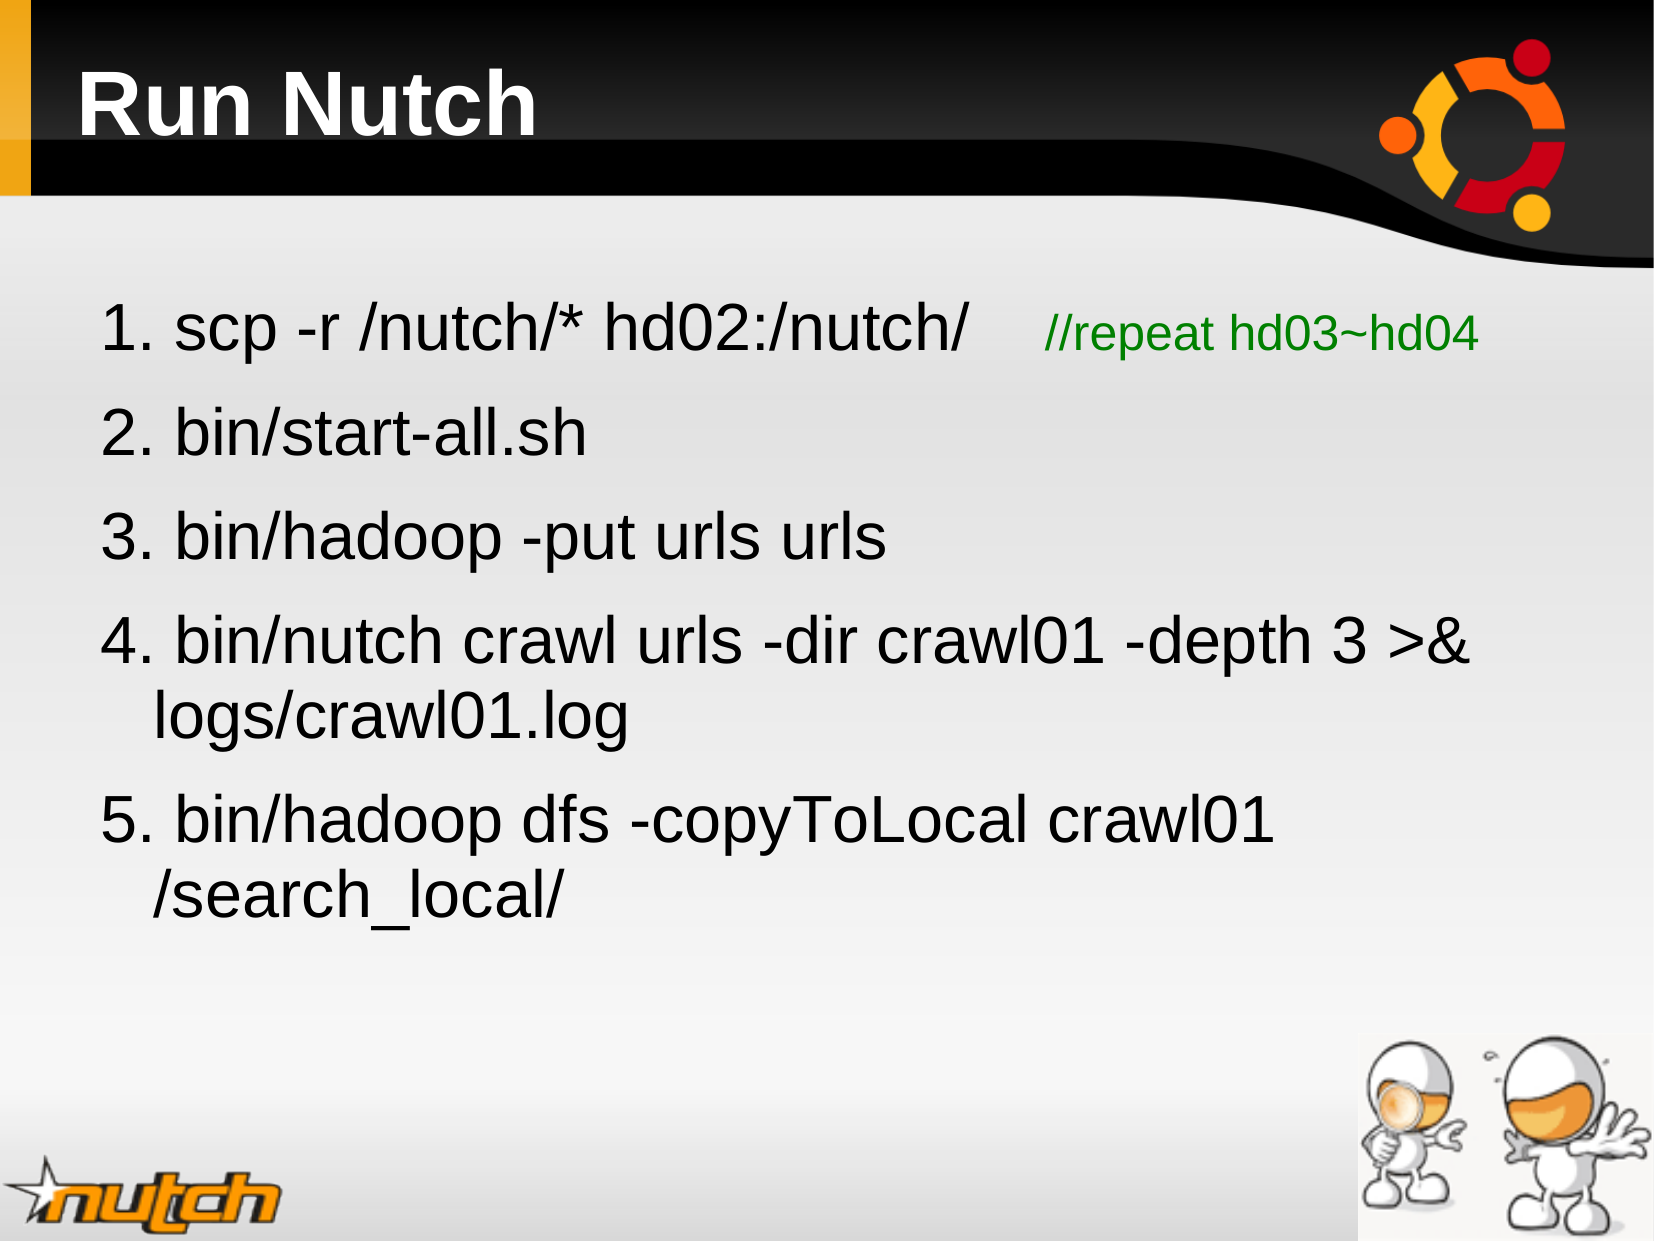

# Run Nutch
1. scp -r /nutch/* hd02:/nutch/ //repeat hd03~hd04
2. bin/start-all.sh
3. bin/hadoop -put urls urls
4. bin/nutch crawl urls -dir crawl01 -depth 3 >& logs/crawl01.log
5. bin/hadoop dfs -copyToLocal crawl01 /search_local/